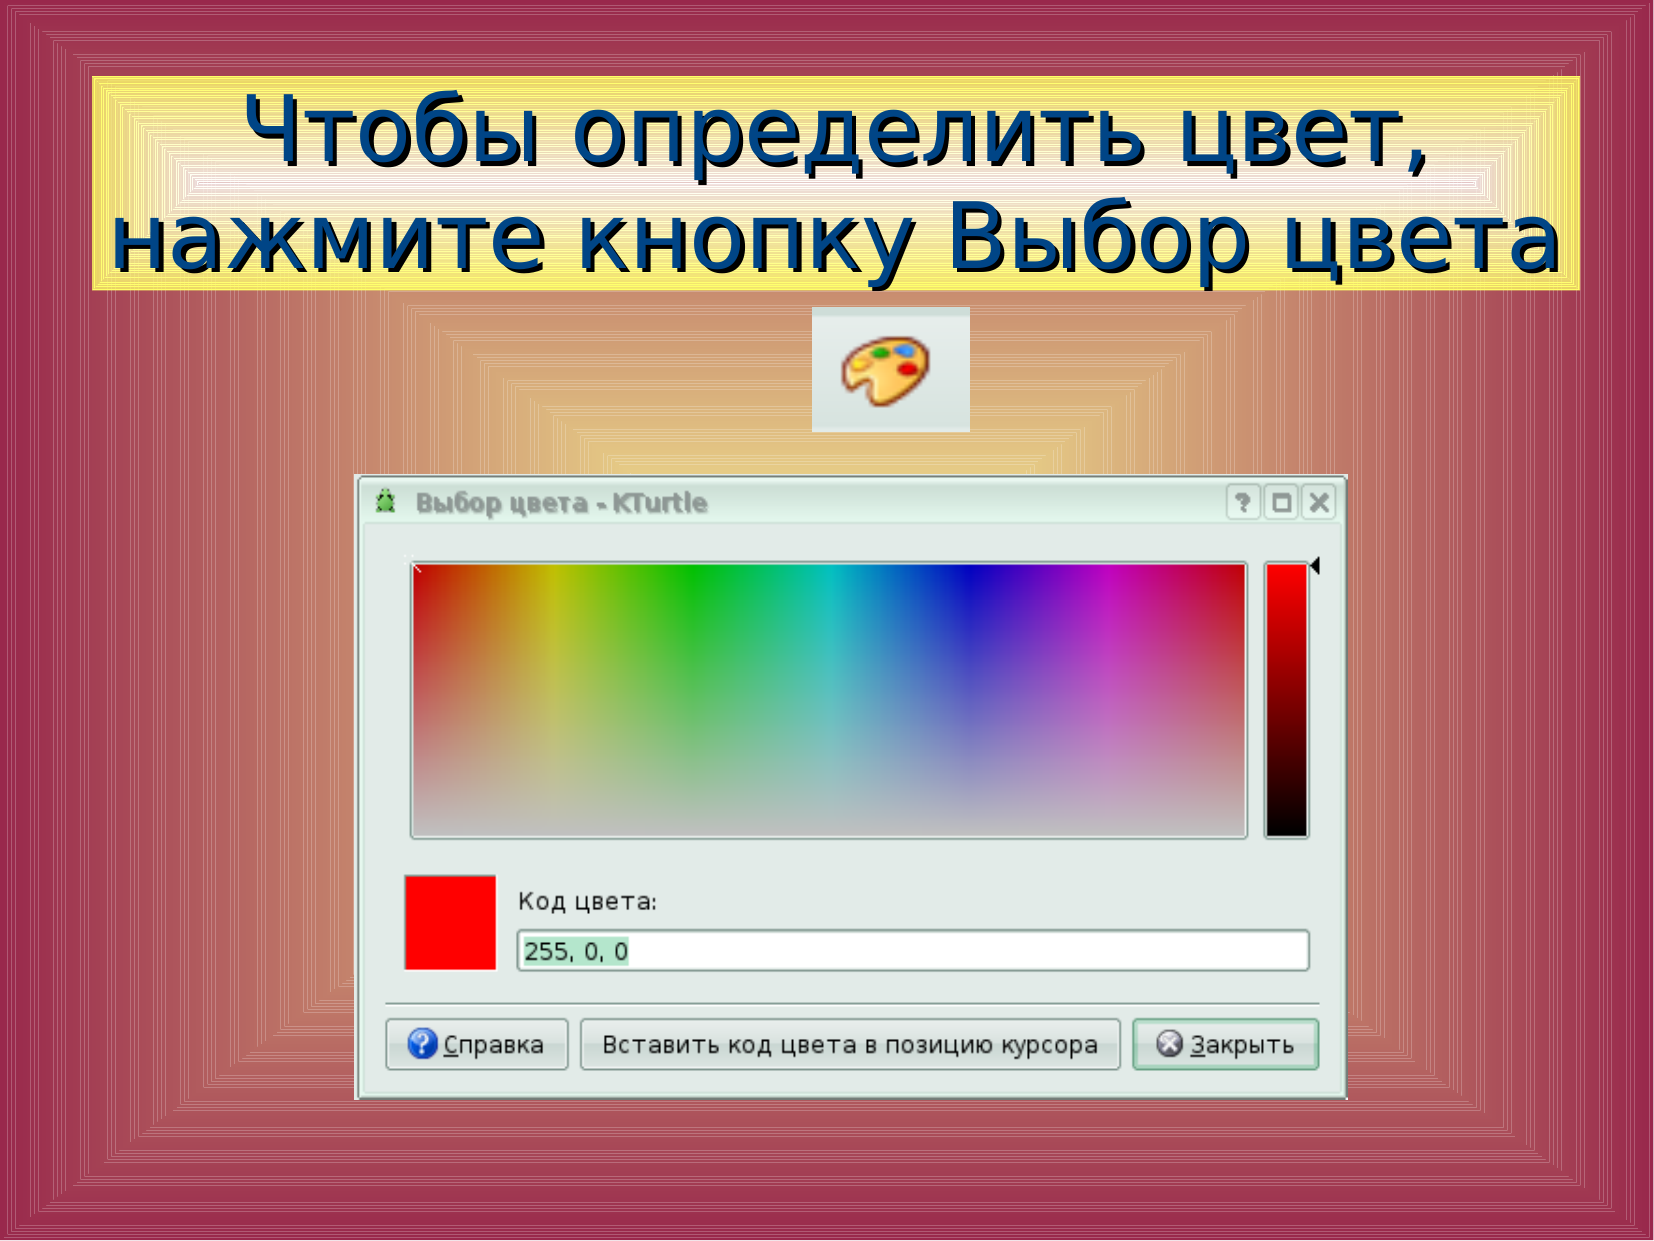

# Чтобы определить цвет, нажмите кнопку Выбор цвета